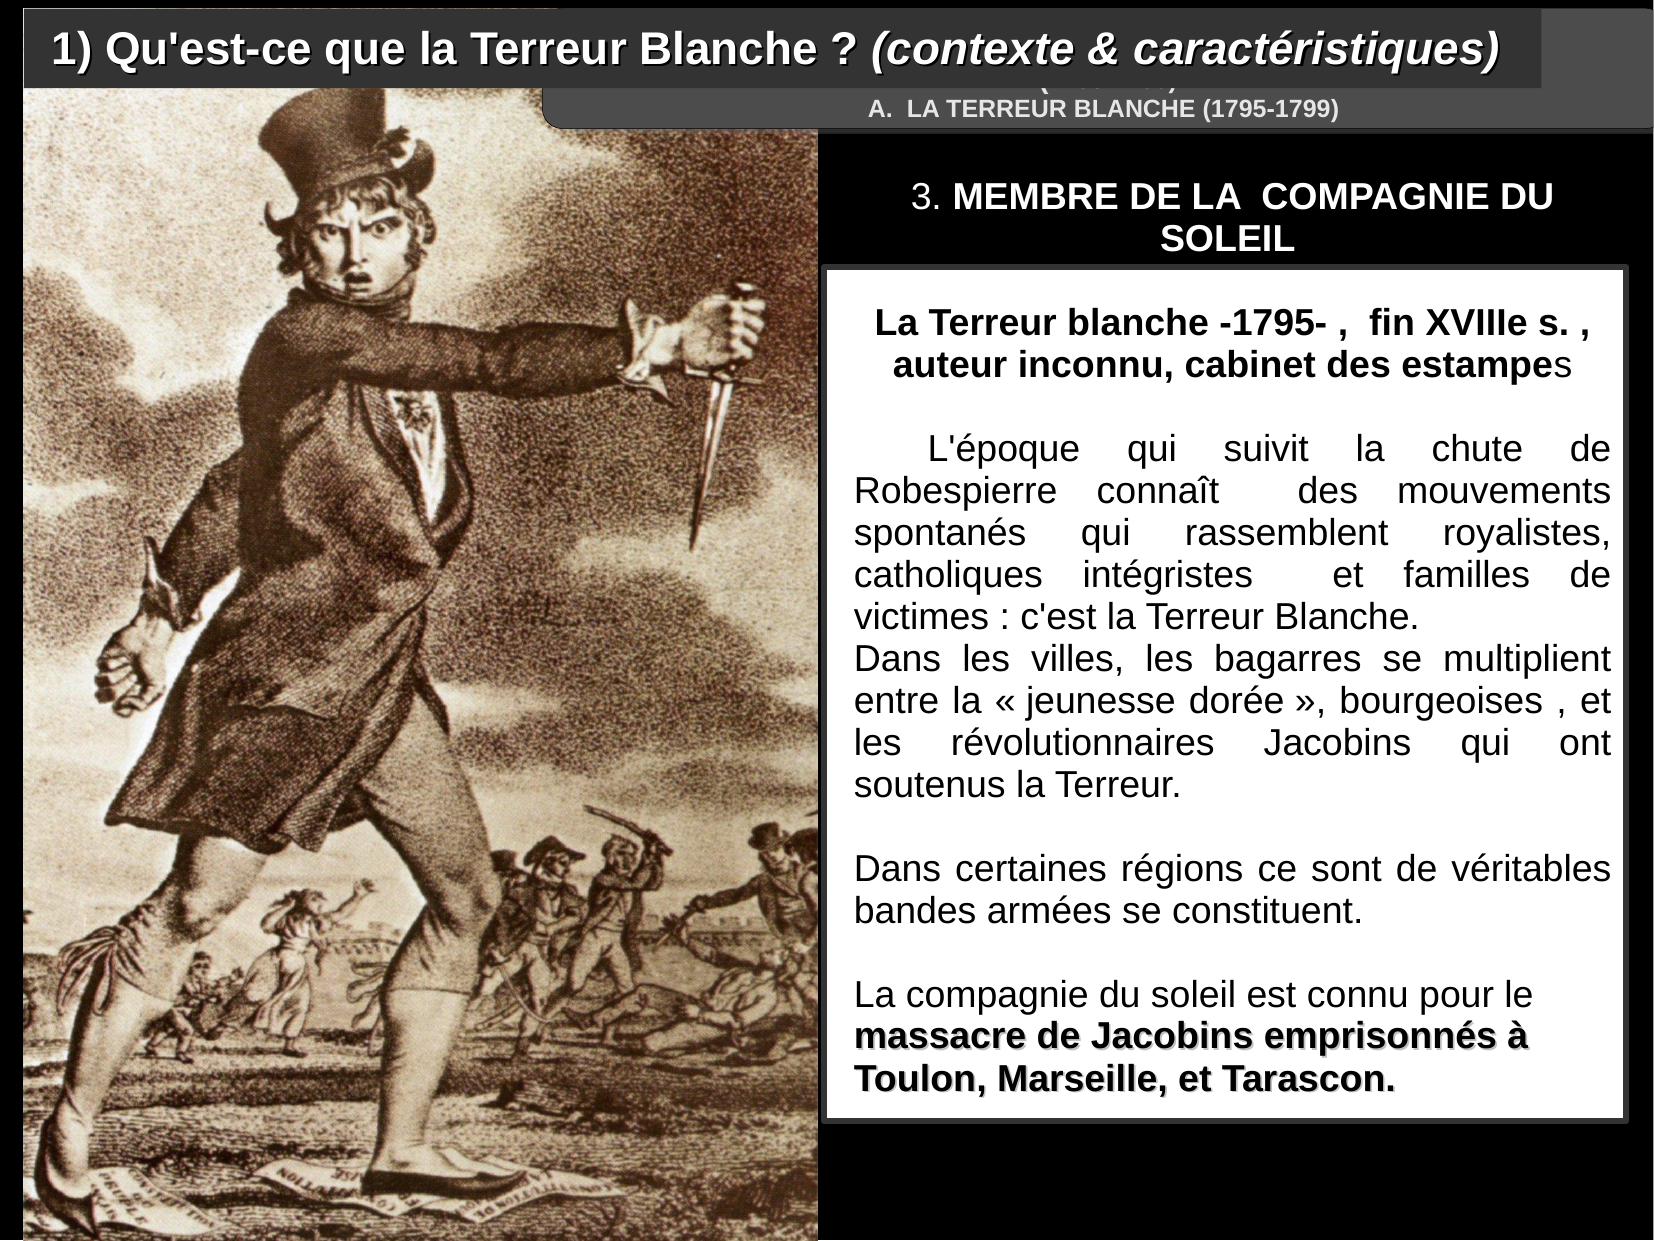

Exercice 2 : LA SOCIÉTÉ AU TEMPS DU DIRECTOIRE
 (1795-1799)
A. LA TERREUR BLANCHE (1795-1799)
1) Qu'est-ce que la Terreur Blanche ? (contexte & caractéristiques)
3. MEMBRE DE LA COMPAGNIE DU SOLEIL
La Terreur blanche -1795- , fin XVIIIe s. , auteur inconnu, cabinet des estampes
	L'époque qui suivit la chute de Robespierre connaît des mouvements spontanés qui rassemblent royalistes, catholiques intégristes et familles de victimes : c'est la Terreur Blanche.
Dans les villes, les bagarres se multiplient entre la « jeunesse dorée », bourgeoises , et les révolutionnaires Jacobins qui ont soutenus la Terreur.
Dans certaines régions ce sont de véritables bandes armées se constituent.
La compagnie du soleil est connu pour le massacre de Jacobins emprisonnés à Toulon, Marseille, et Tarascon.